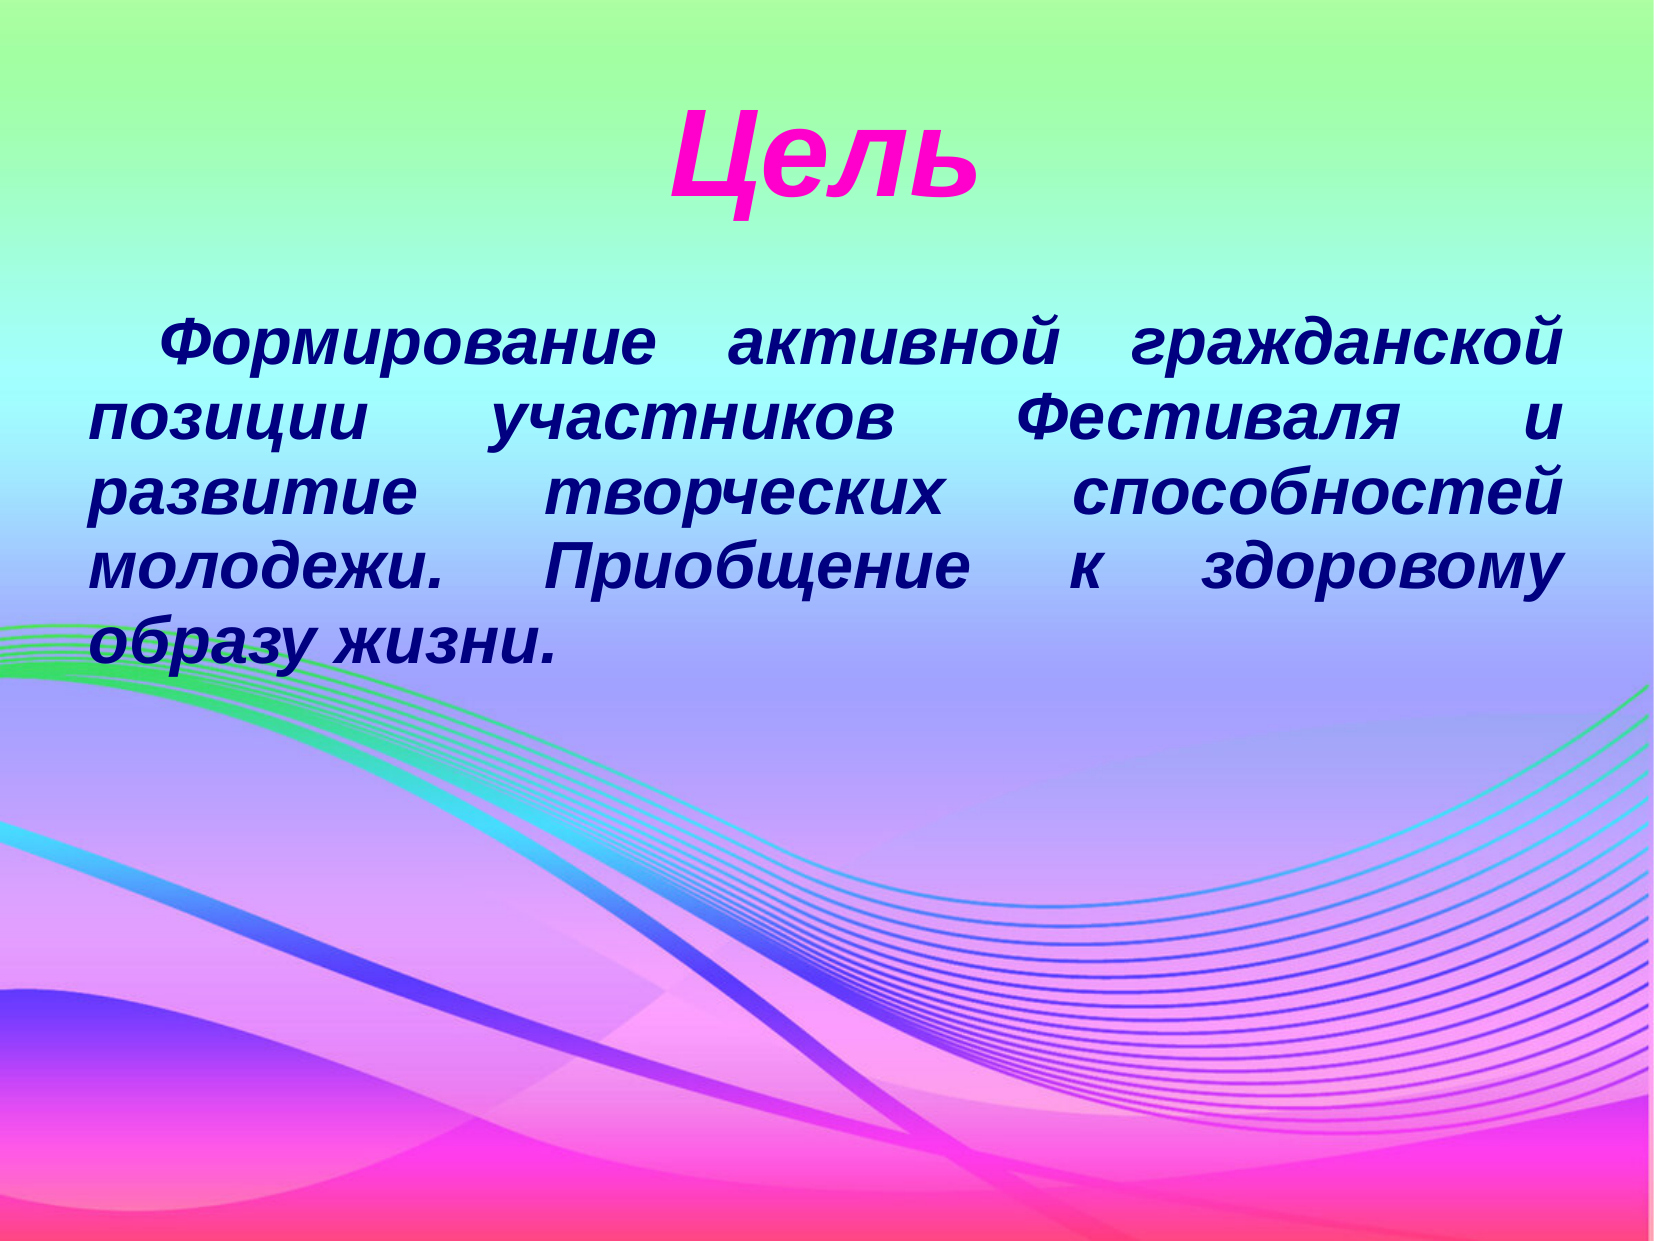

# Цель
 Формирование активной гражданской позиции участников Фестиваля и развитие творческих способностей молодежи. Приобщение к здоровому образу жизни.